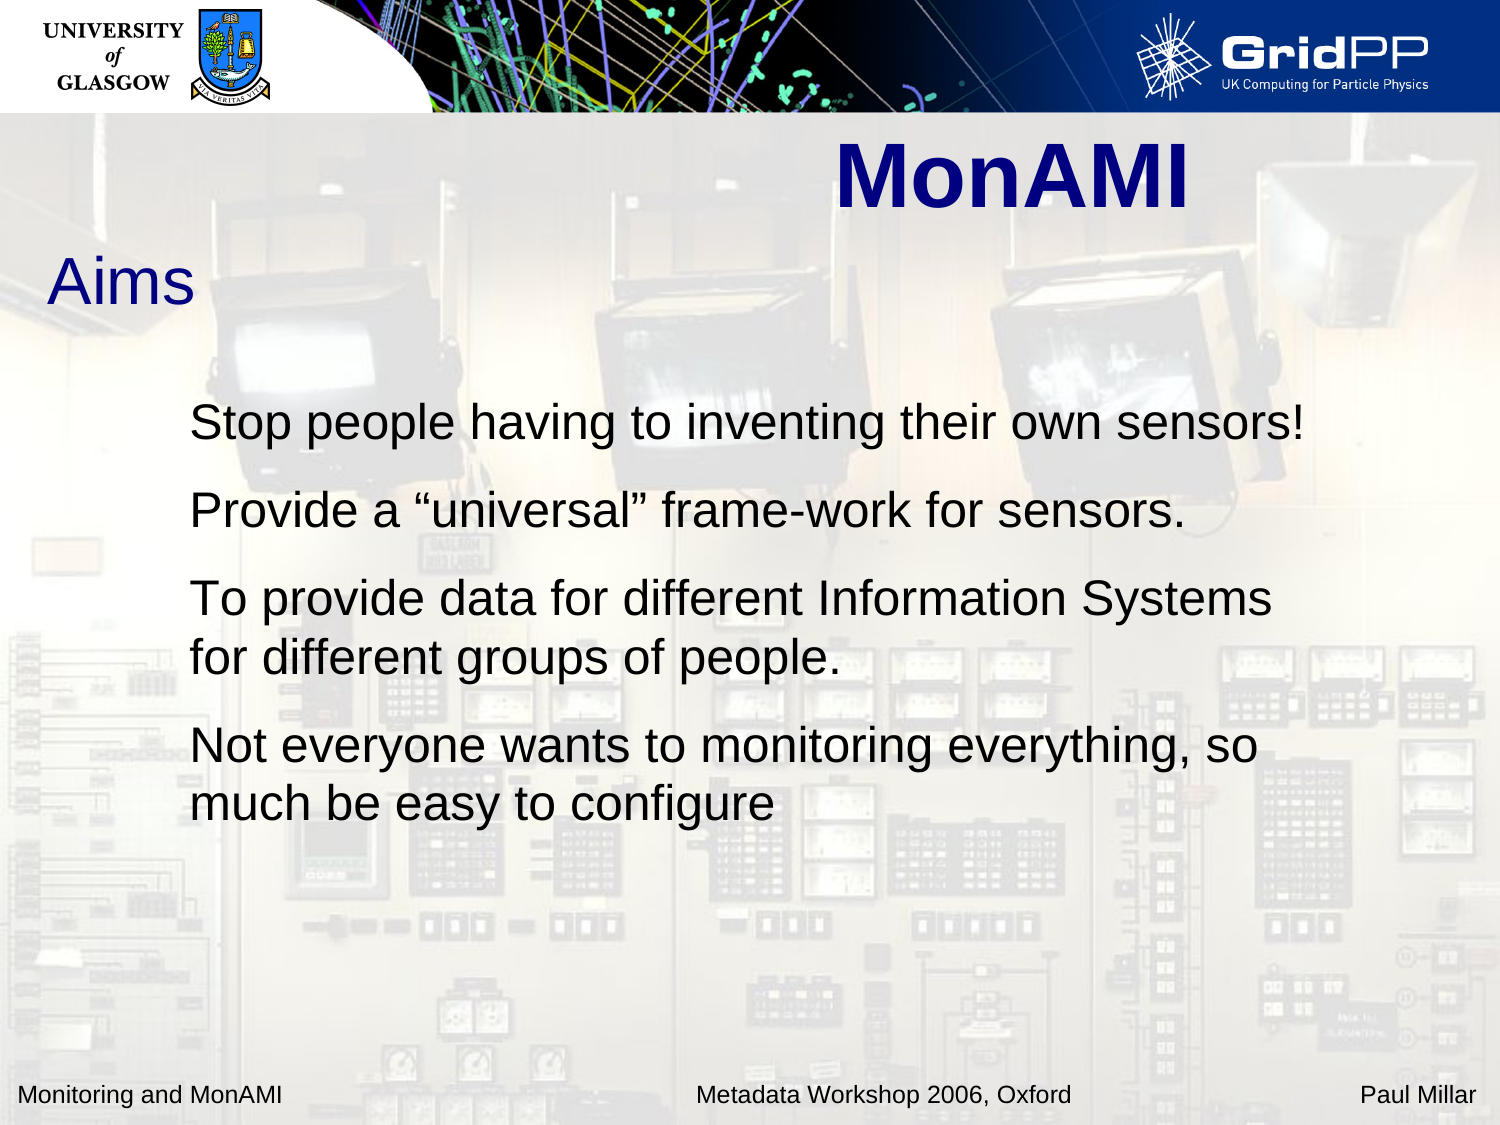

# MonAMI
Aims
Stop people having to inventing their own sensors!
Provide a “universal” frame-work for sensors.
To provide data for different Information Systems for different groups of people.
Not everyone wants to monitoring everything, so much be easy to configure